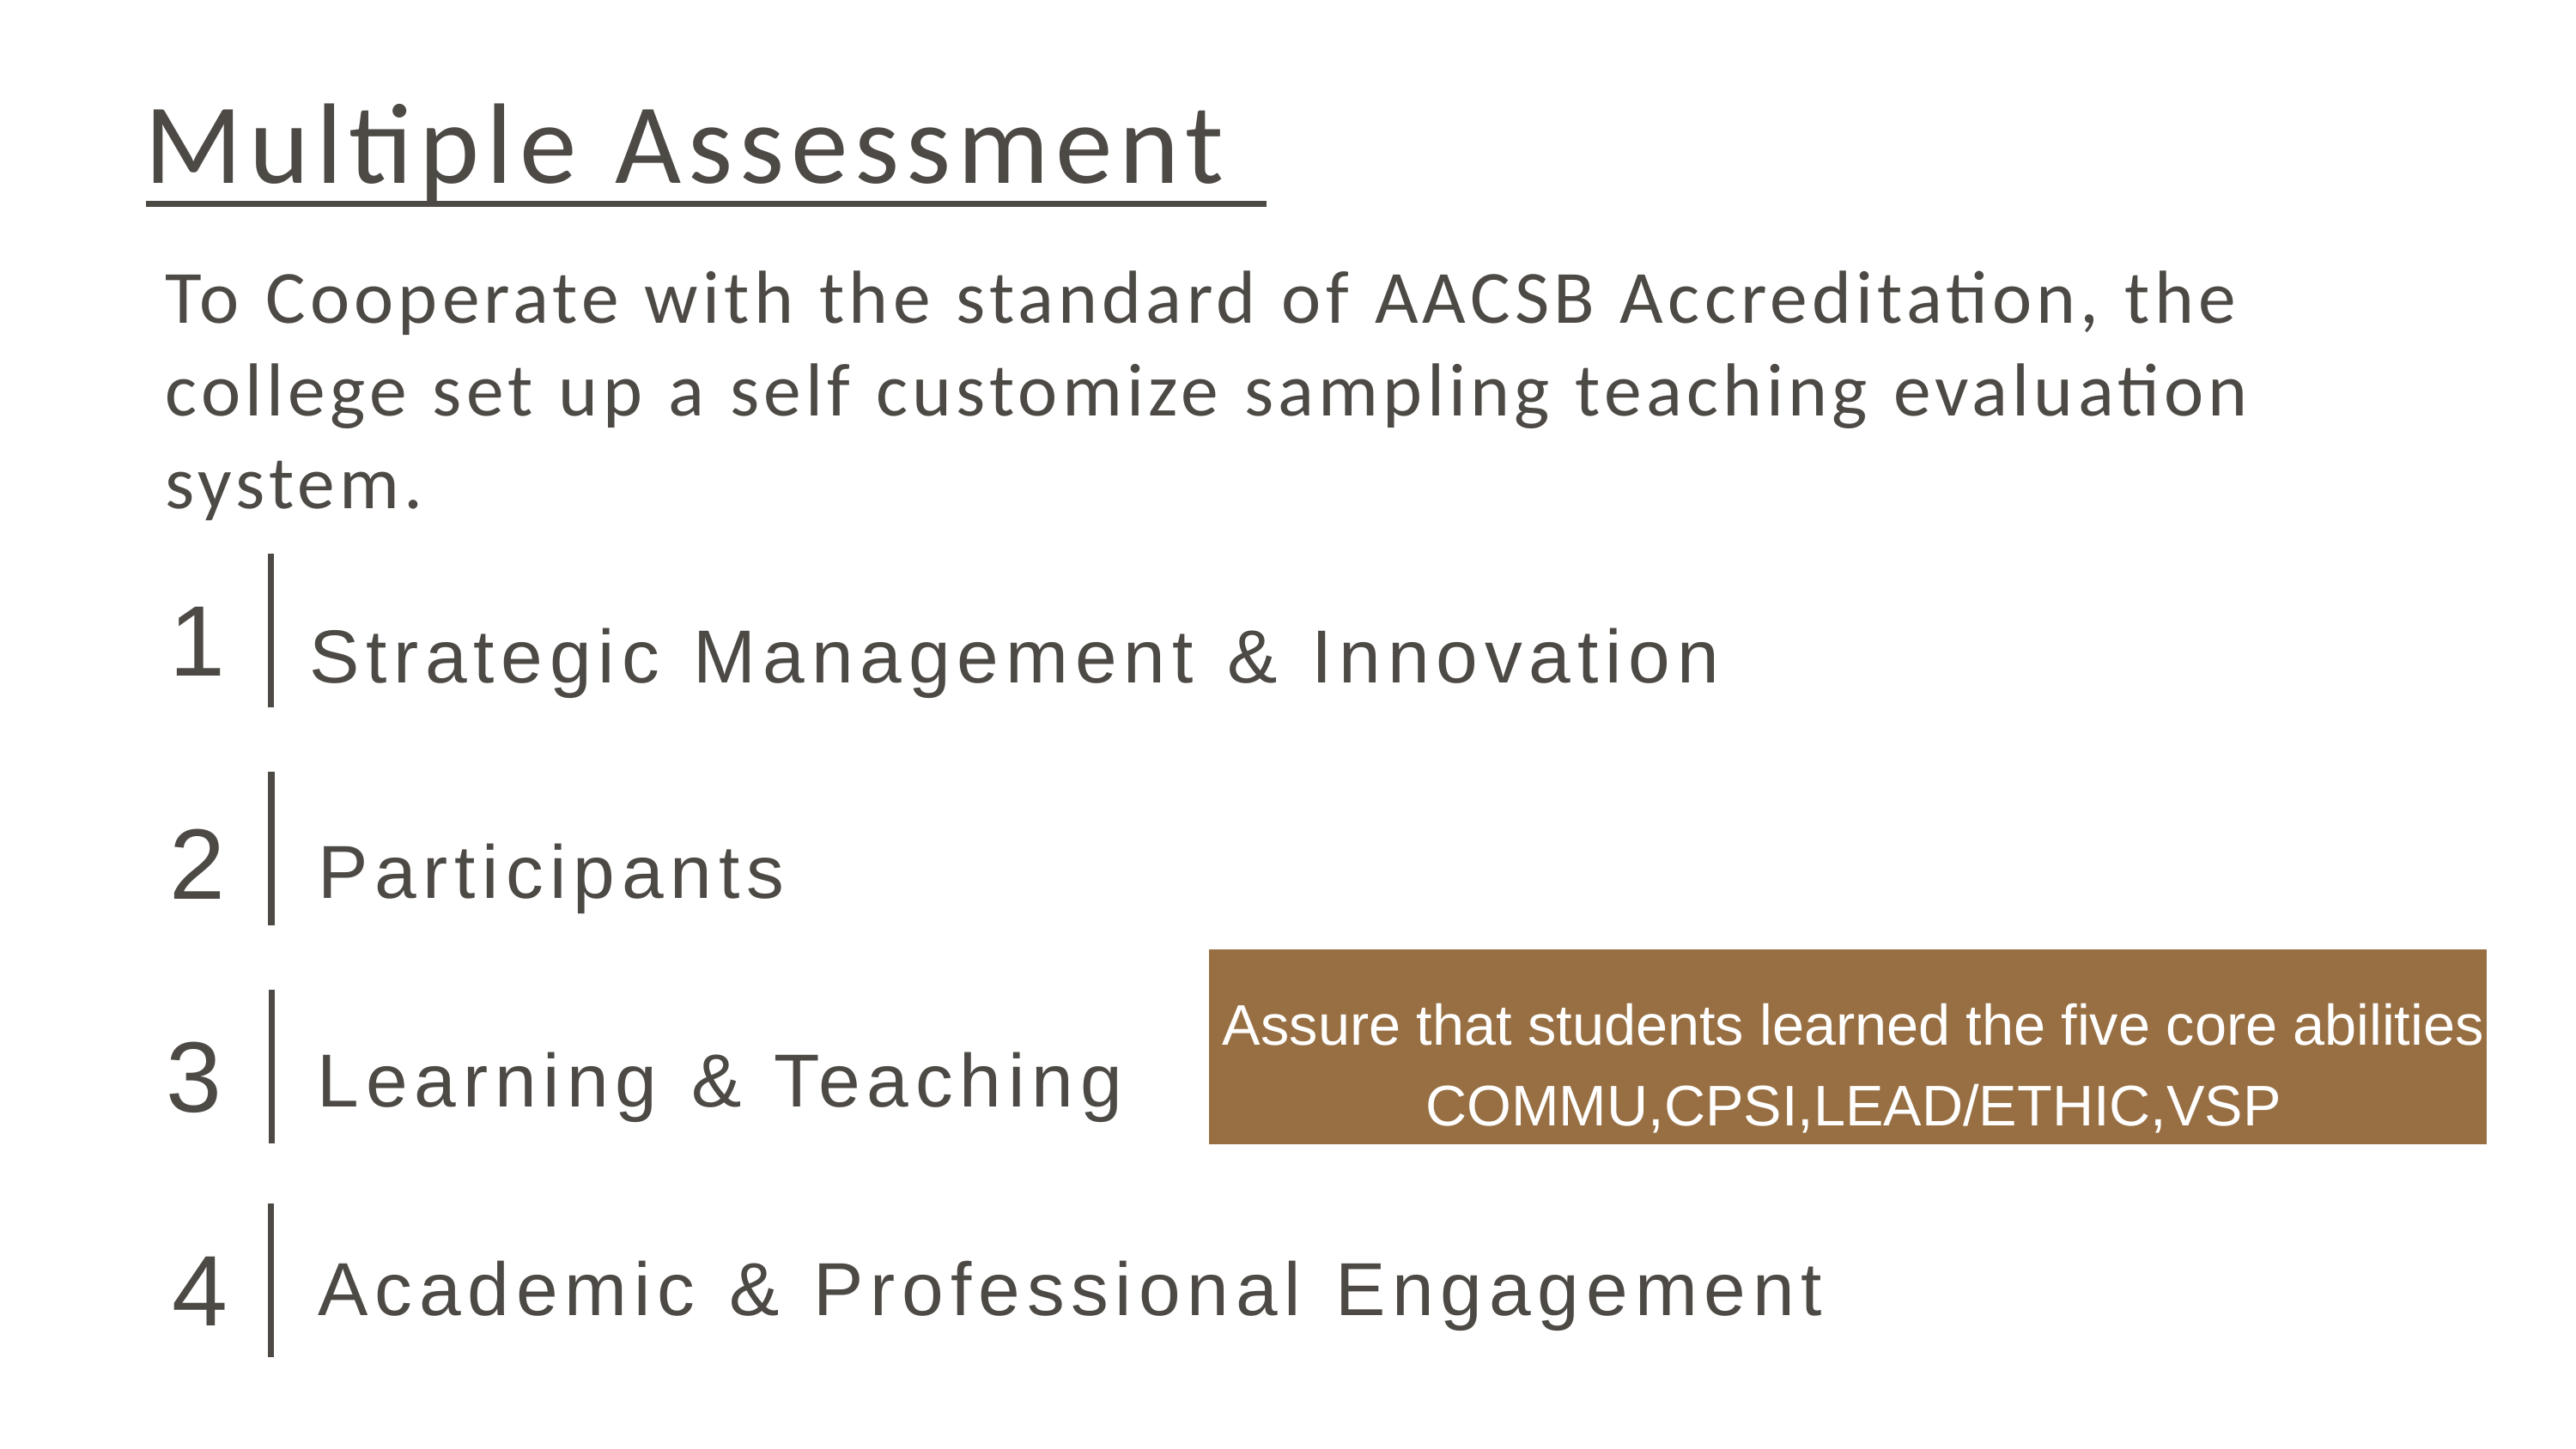

Multiple Assessment
To Cooperate with the standard of AACSB Accreditation, the college set up a self customize sampling teaching evaluation system.
1
Strategic Management & Innovation
Participants
2
Assure that students learned the five core abilities
COMMU,CPSI,LEAD/ETHIC,VSP
Learning & Teaching
3
Academic & Professional Engagement
4